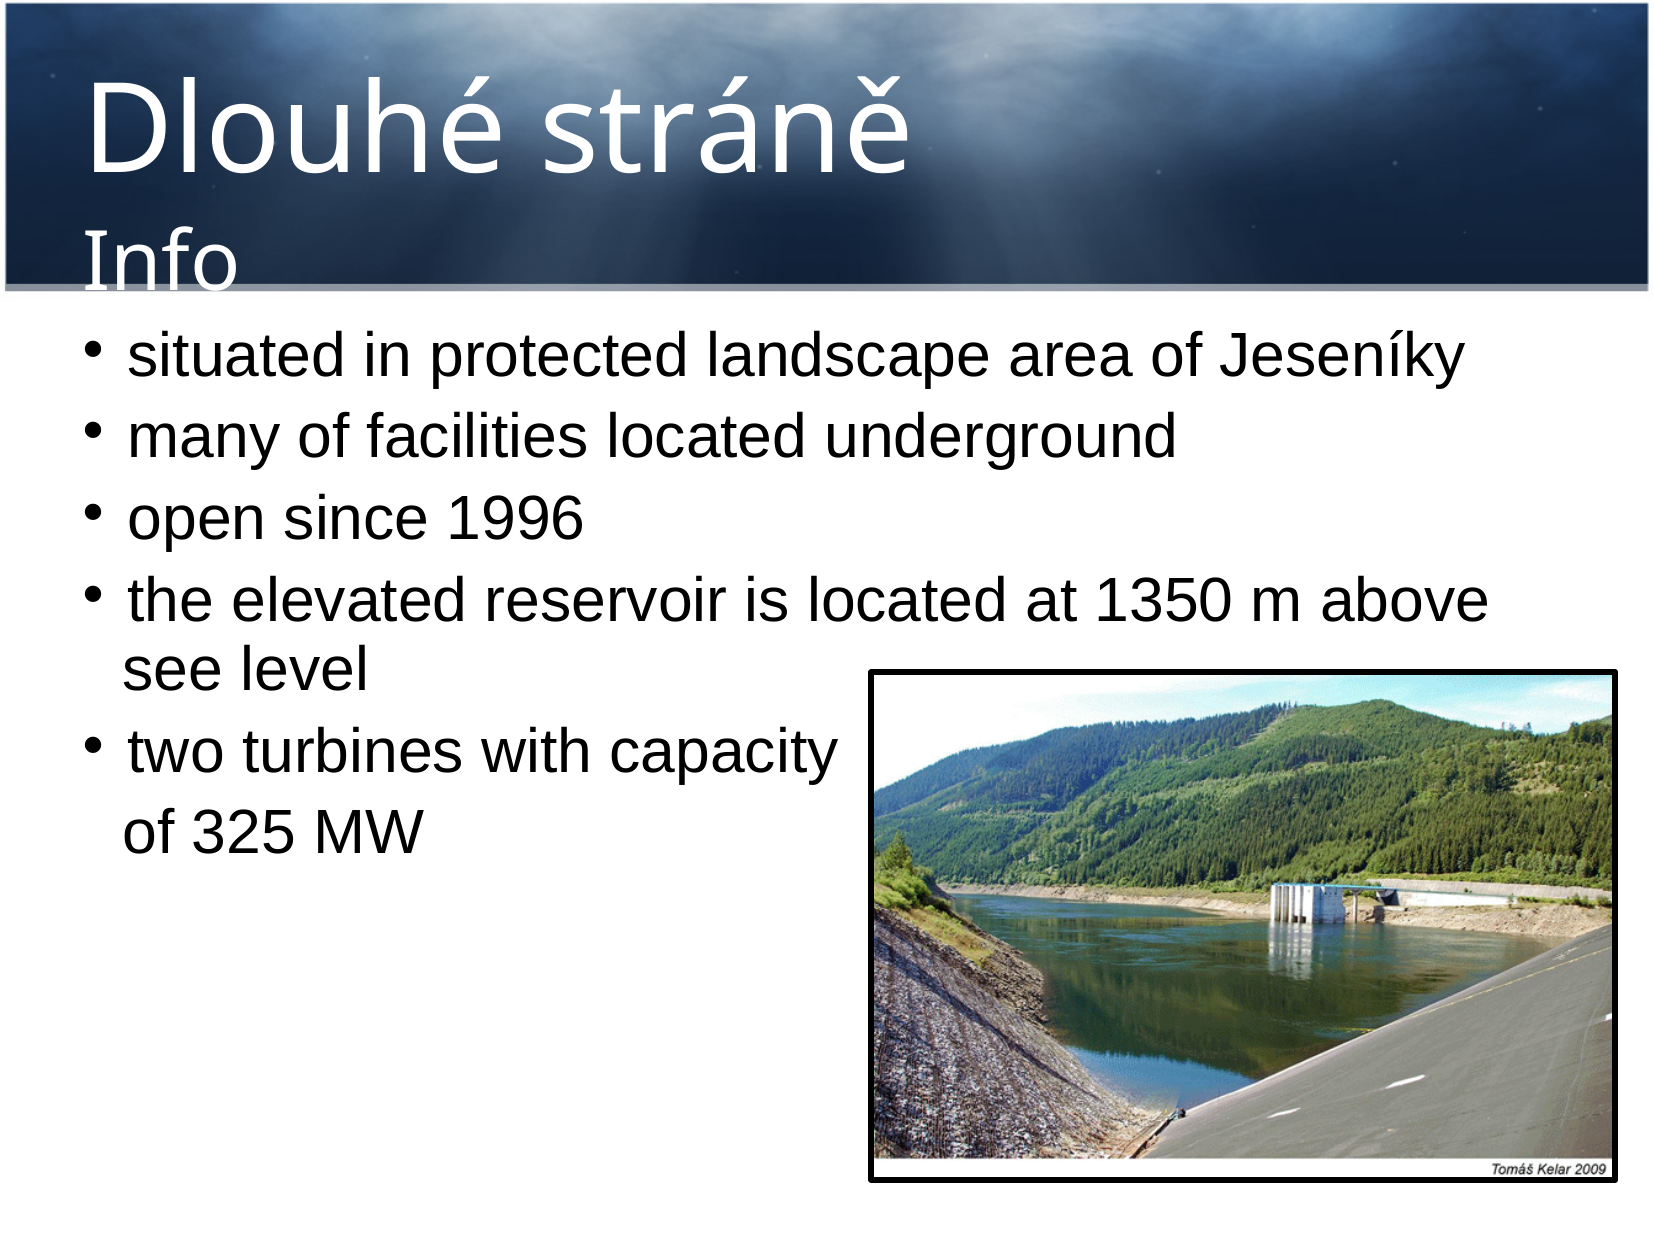

# Dlouhé stráně Info
 situated in protected landscape area of Jeseníky
 many of facilities located underground
 open since 1996
 the elevated reservoir is located at 1350 m above see level
 two turbines with capacity
 of 325 MW